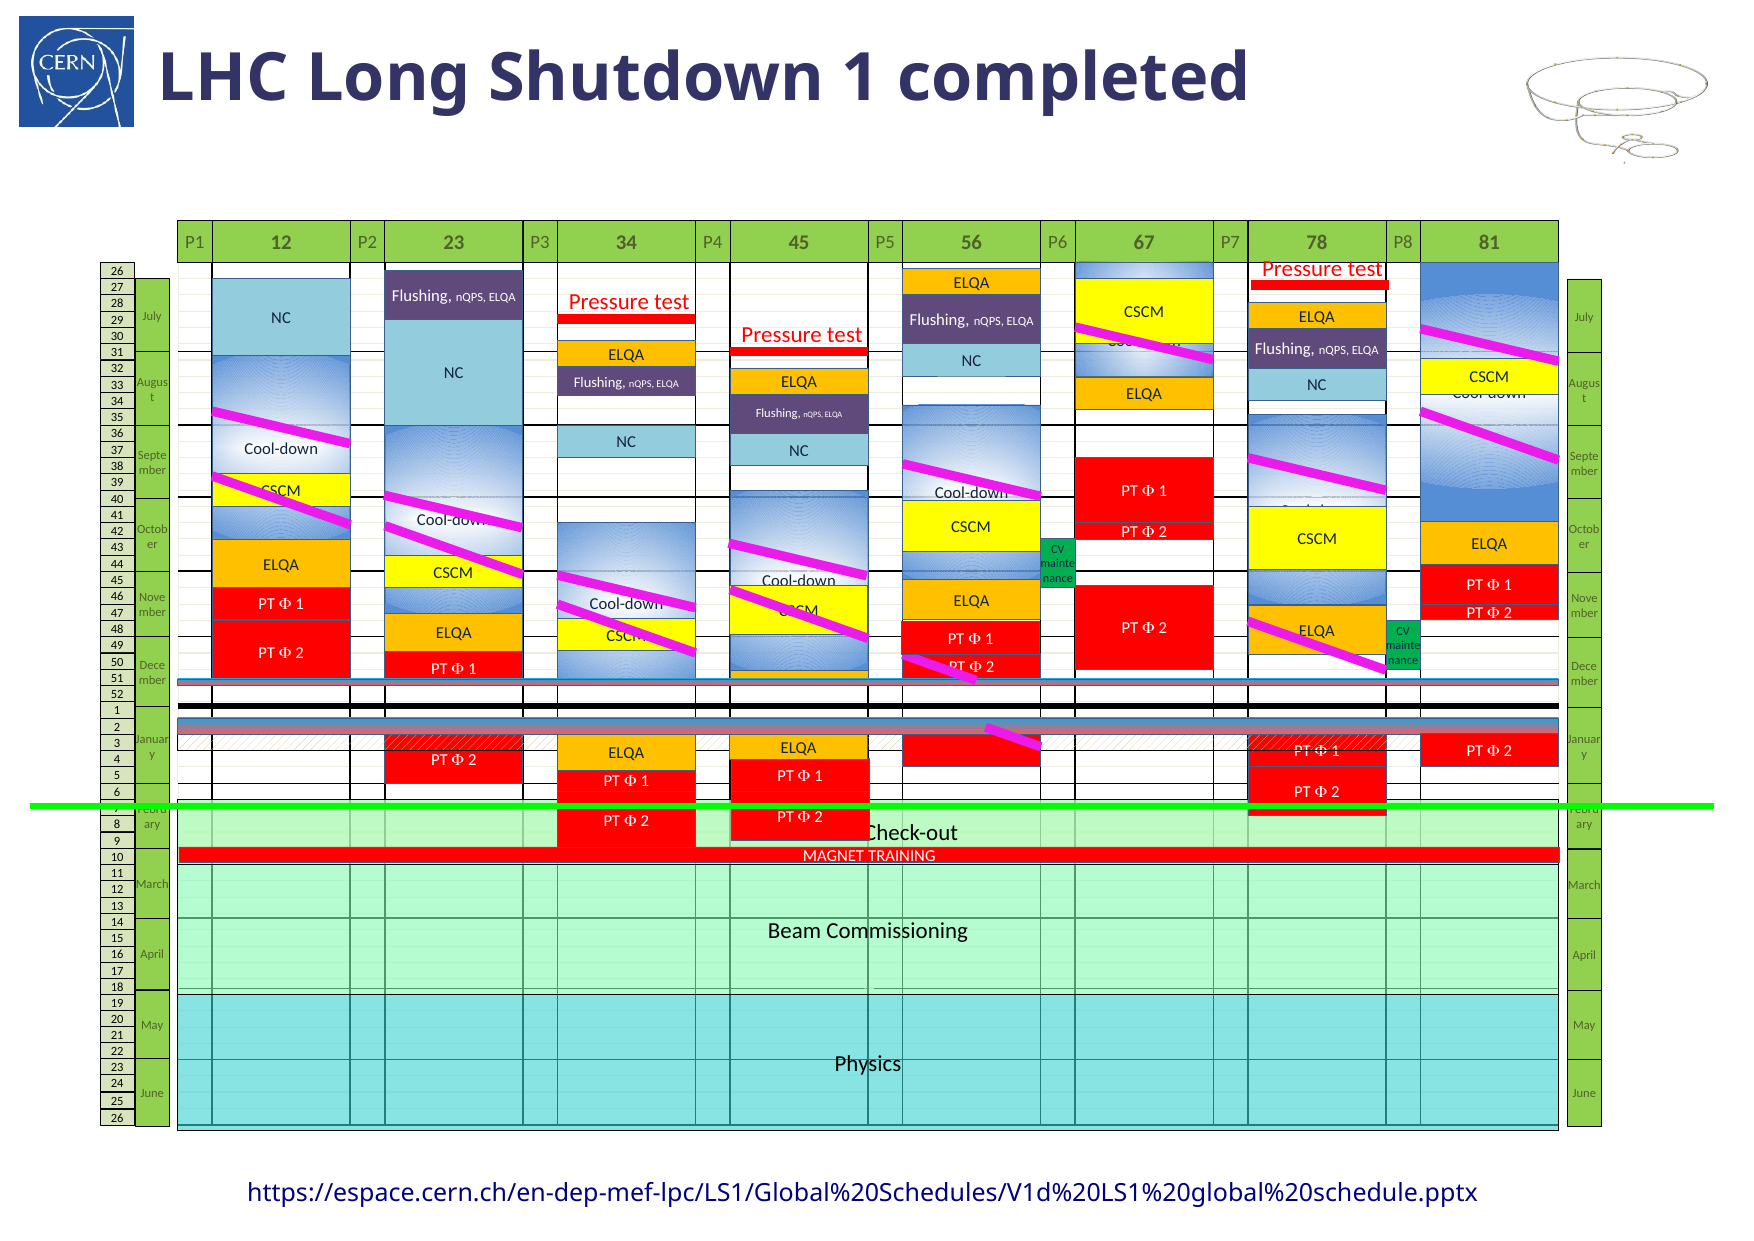

# LHC Long Shutdown 1 completed
Pressure test
Cool-down
Cool-down
ELQA
Flushing, nQPS, ELQA
NC
CSCM
Pressure test
Flushing, nQPS, ELQA
ELQA
Pressure test
NC
Flushing, nQPS, ELQA
ELQA
NC
Cool-down
CSCM
Flushing, nQPS, ELQA
ELQA
NC
ELQA
Flushing, nQPS, ELQA
Cool-down
Cool-down
NC
Cool-down
NC
PT  1
CSCM
Cool-down
CSCM
CSCM
ELQA
Cool-down
PT  2
CV maintenance
ELQA
CSCM
PT  1
ELQA
CSCM
PT  2
PT  1
PT  2
ELQA
ELQA
CSCM
PT  2
CV maintenance
PT  1
PT  1
PT  2
PT  2
PT  1
PT  2
ELQA
ELQA
PT  1
PT  2
PT  1
PT  2
PT  2
Machine Check-out
MAGNET TRAINING
Beam Commissioning
Physics
https://espace.cern.ch/en-dep-mef-lpc/LS1/Global%20Schedules/V1d%20LS1%20global%20schedule.pptx